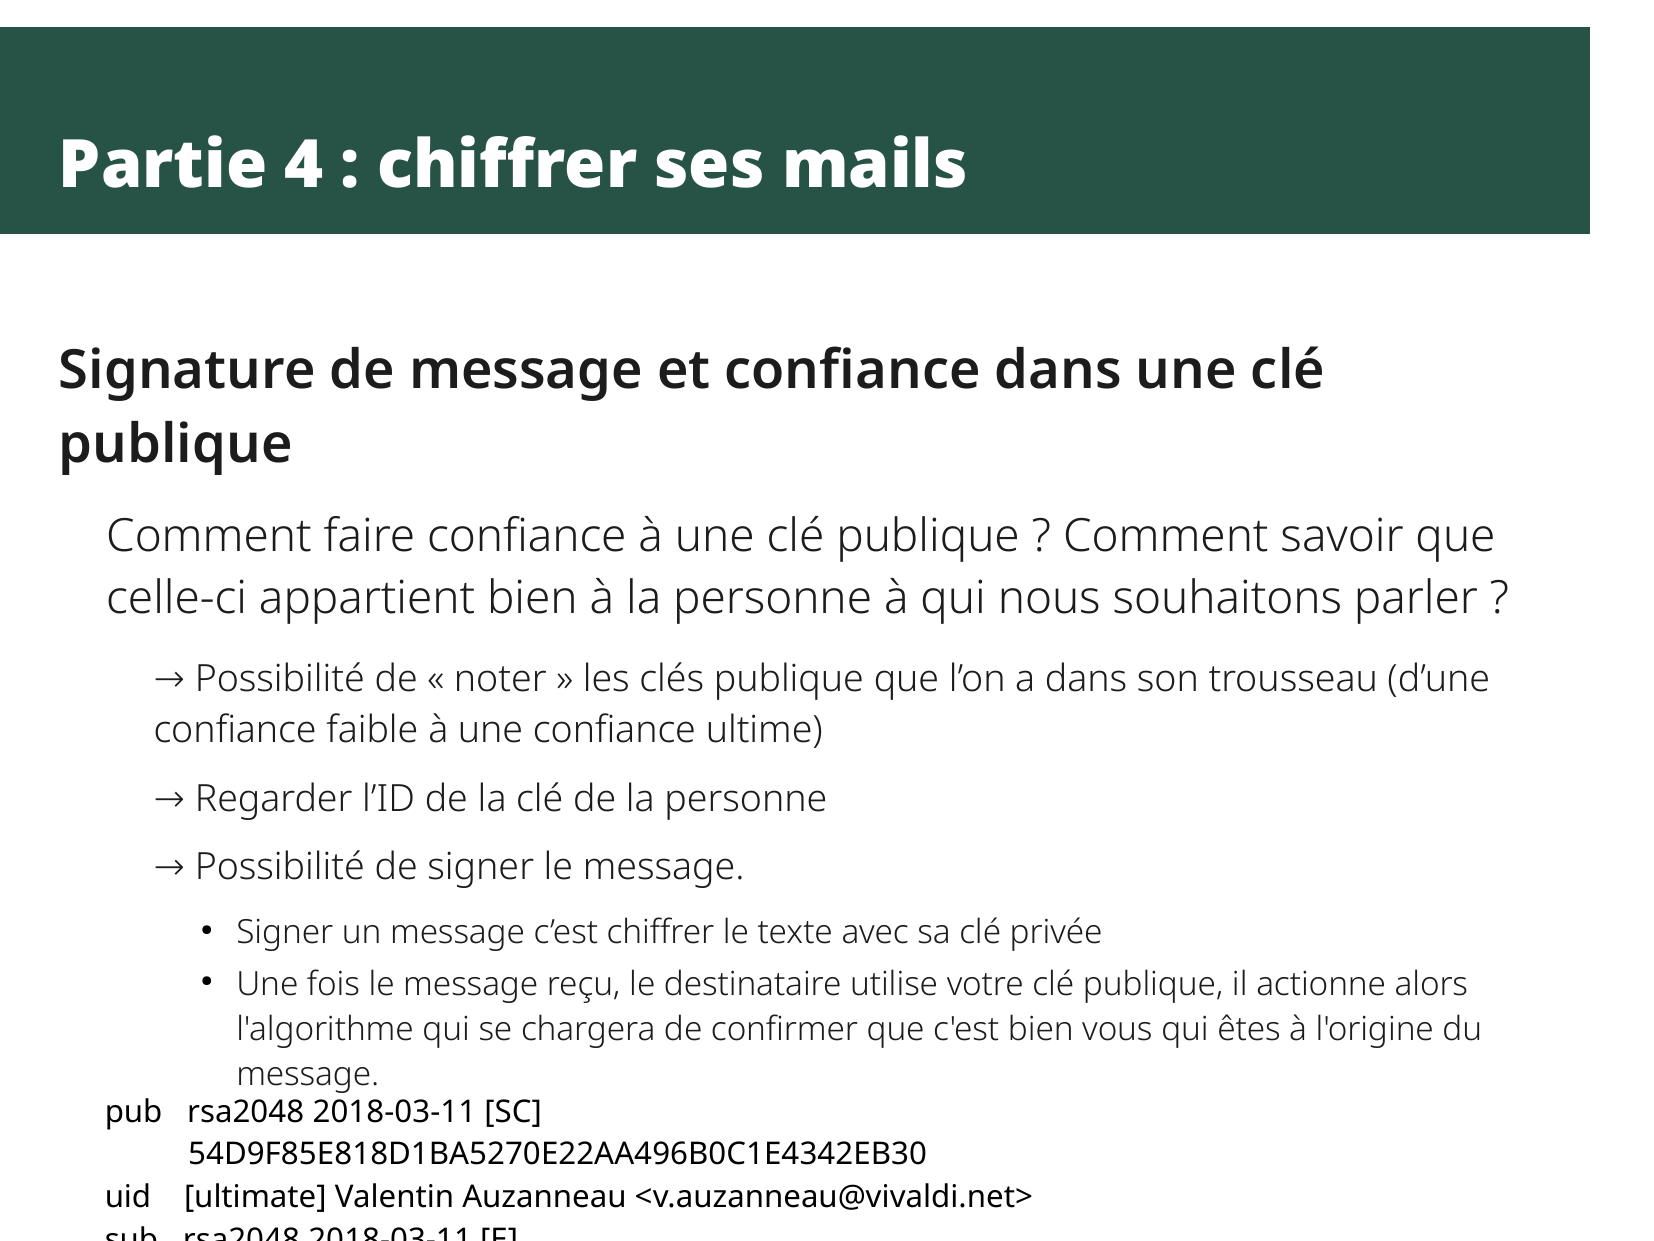

# Partie 4 : chiffrer ses mails
Signature de message et confiance dans une clé publique
Comment faire confiance à une clé publique ? Comment savoir que celle-ci appartient bien à la personne à qui nous souhaitons parler ?
→ Possibilité de « noter » les clés publique que l’on a dans son trousseau (d’une confiance faible à une confiance ultime)
→ Regarder l’ID de la clé de la personne
→ Possibilité de signer le message.
Signer un message c’est chiffrer le texte avec sa clé privée
Une fois le message reçu, le destinataire utilise votre clé publique, il actionne alors l'algorithme qui se chargera de confirmer que c'est bien vous qui êtes à l'origine du message.
pub rsa2048 2018-03-11 [SC]
 	 54D9F85E818D1BA5270E22AA496B0C1E4342EB30
uid [ultimate] Valentin Auzanneau <v.auzanneau@vivaldi.net>
sub rsa2048 2018-03-11 [E]